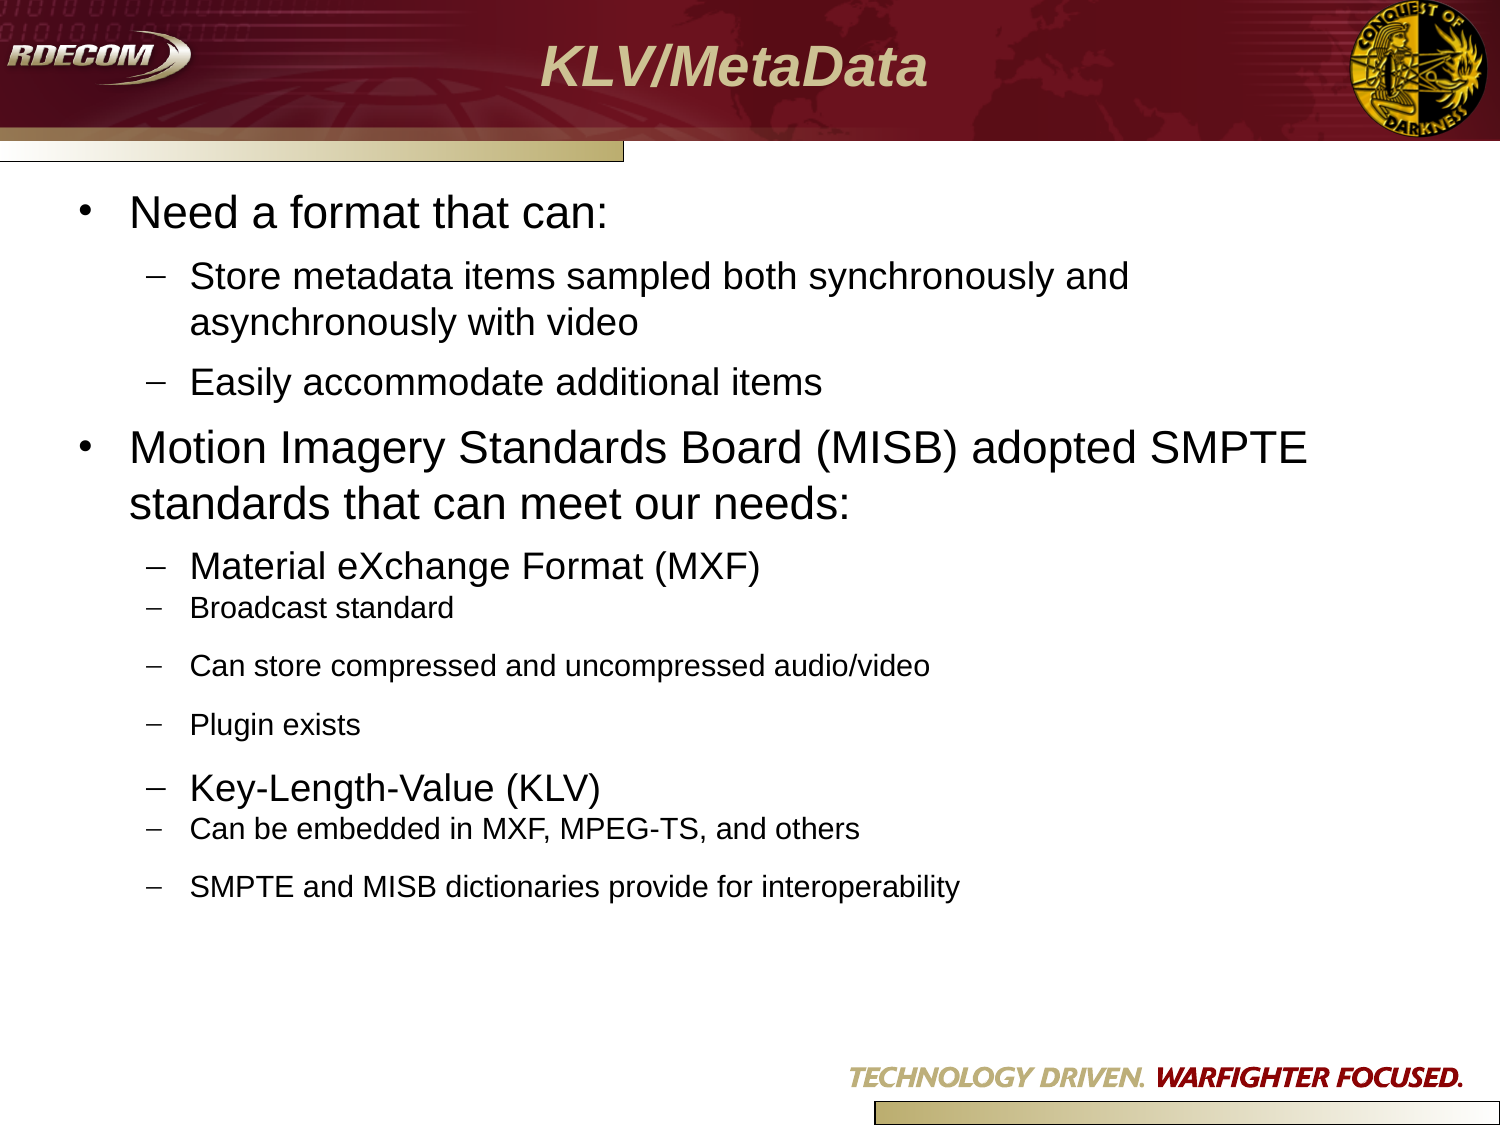

# KLV/MetaData
Need a format that can:
Store metadata items sampled both synchronously and asynchronously with video
Easily accommodate additional items
Motion Imagery Standards Board (MISB) adopted SMPTE standards that can meet our needs:
Material eXchange Format (MXF)
Broadcast standard
Can store compressed and uncompressed audio/video
Plugin exists
Key-Length-Value (KLV)
Can be embedded in MXF, MPEG-TS, and others
SMPTE and MISB dictionaries provide for interoperability